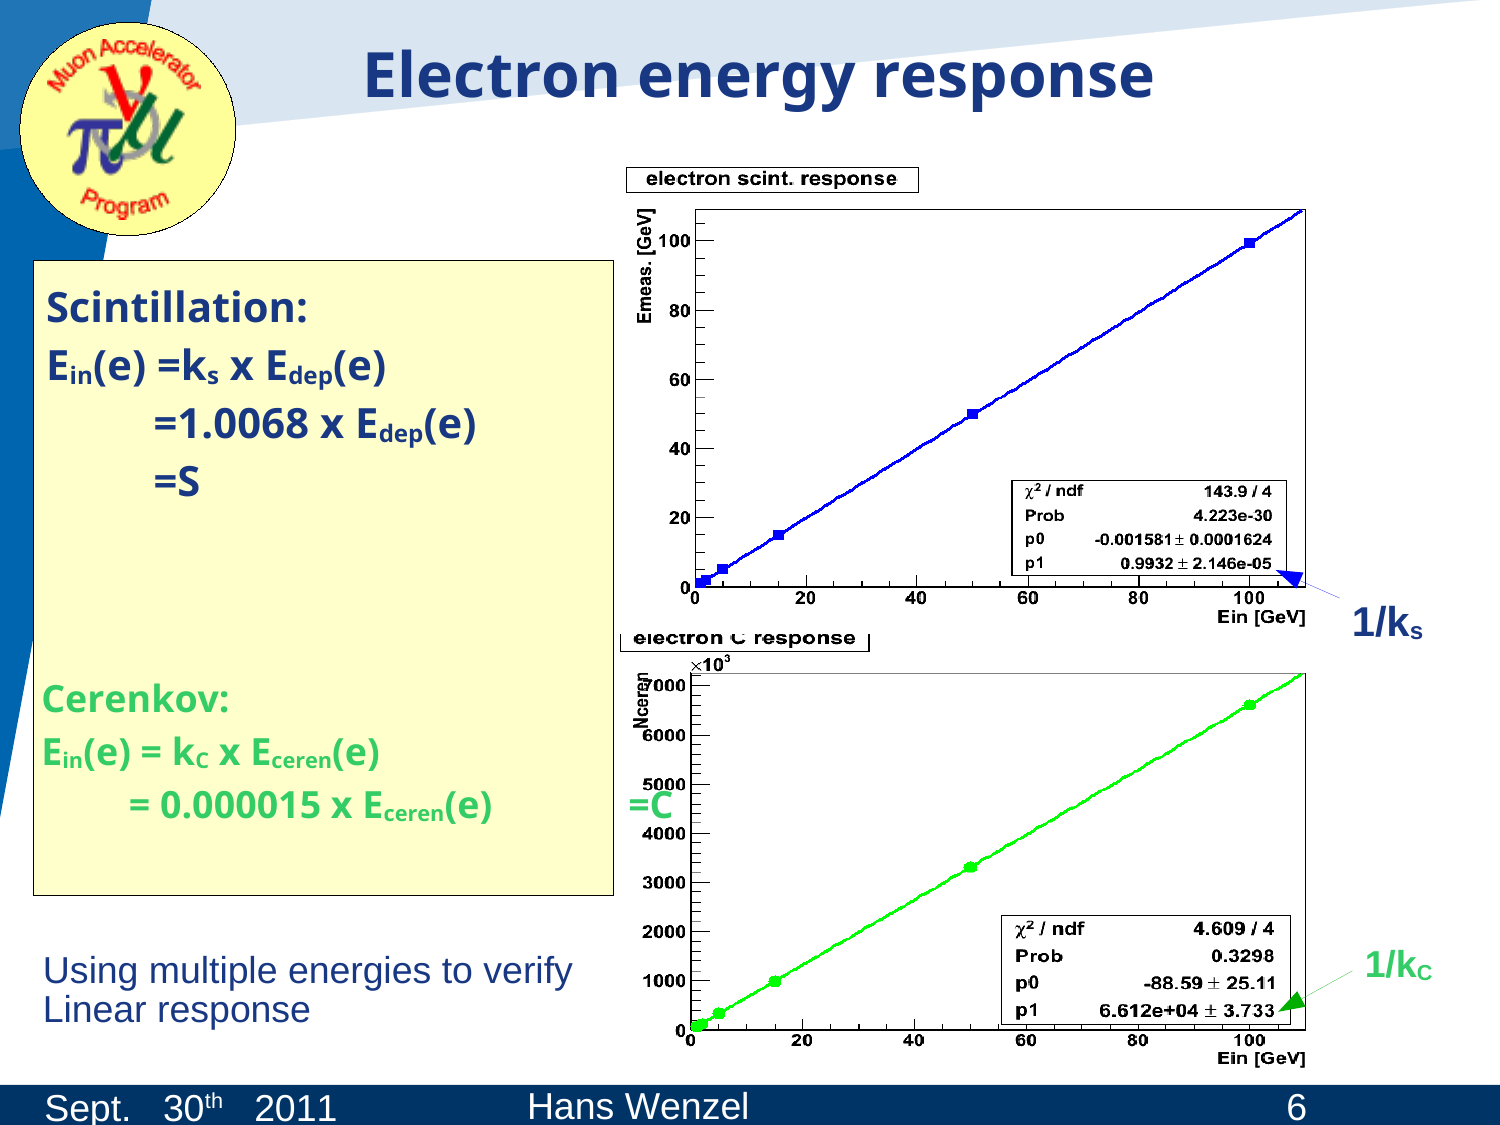

# Electron energy response
Scintillation:
Ein(e) =ks x Edep(e)
 =1.0068 x Edep(e)
 =S
1/ks
Cerenkov:
Ein(e) = kC x Eceren(e)
 = 0.000015 x Eceren(e) =C
1/kC
Using multiple energies to verify
Linear response
Hans Wenzel
January 22 2009